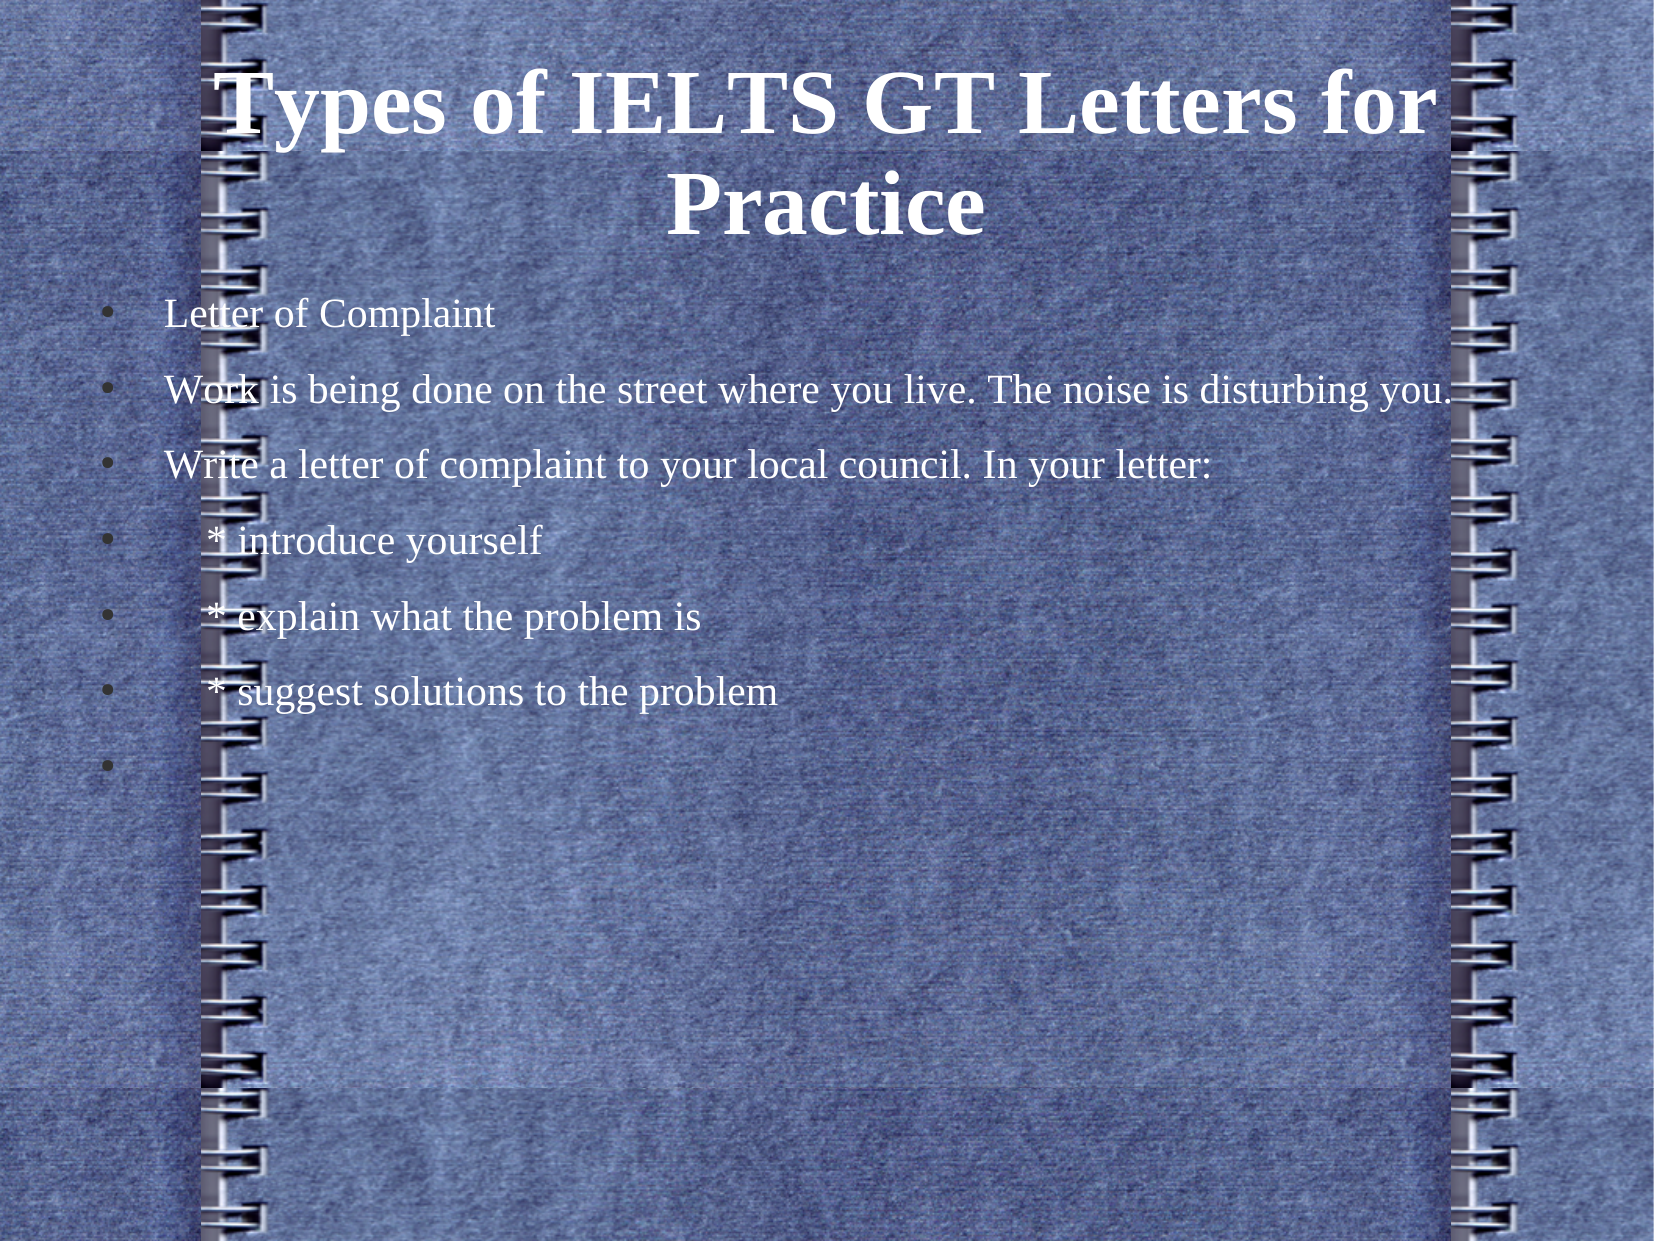

# Types of IELTS GT Letters for Practice
 Letter of Complaint
 Work is being done on the street where you live. The noise is disturbing you.
 Write a letter of complaint to your local council. In your letter:
 * introduce yourself
 * explain what the problem is
 * suggest solutions to the problem